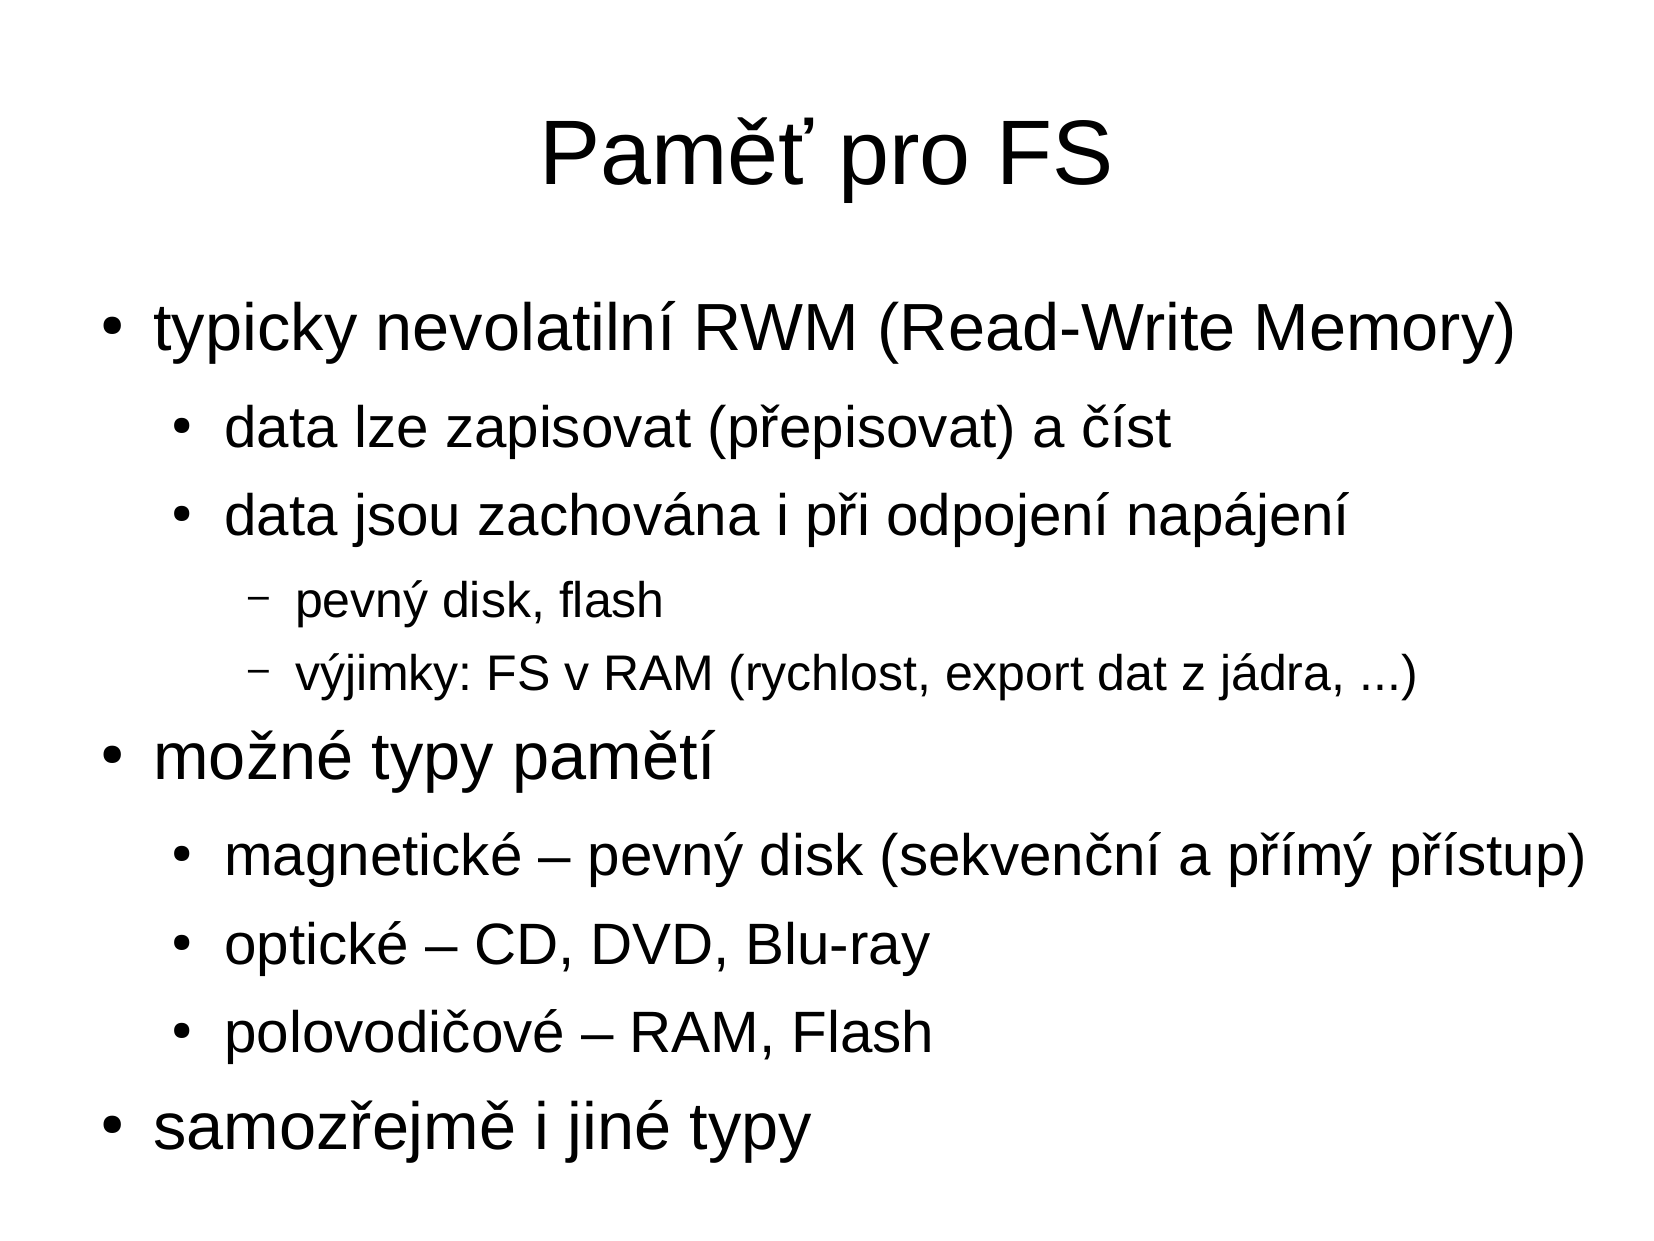

# Paměť pro FS
typicky nevolatilní RWM (Read-Write Memory)
data lze zapisovat (přepisovat) a číst
data jsou zachována i při odpojení napájení
pevný disk, flash
výjimky: FS v RAM (rychlost, export dat z jádra, ...)
možné typy pamětí
magnetické – pevný disk (sekvenční a přímý přístup)
optické – CD, DVD, Blu-ray
polovodičové – RAM, Flash
samozřejmě i jiné typy